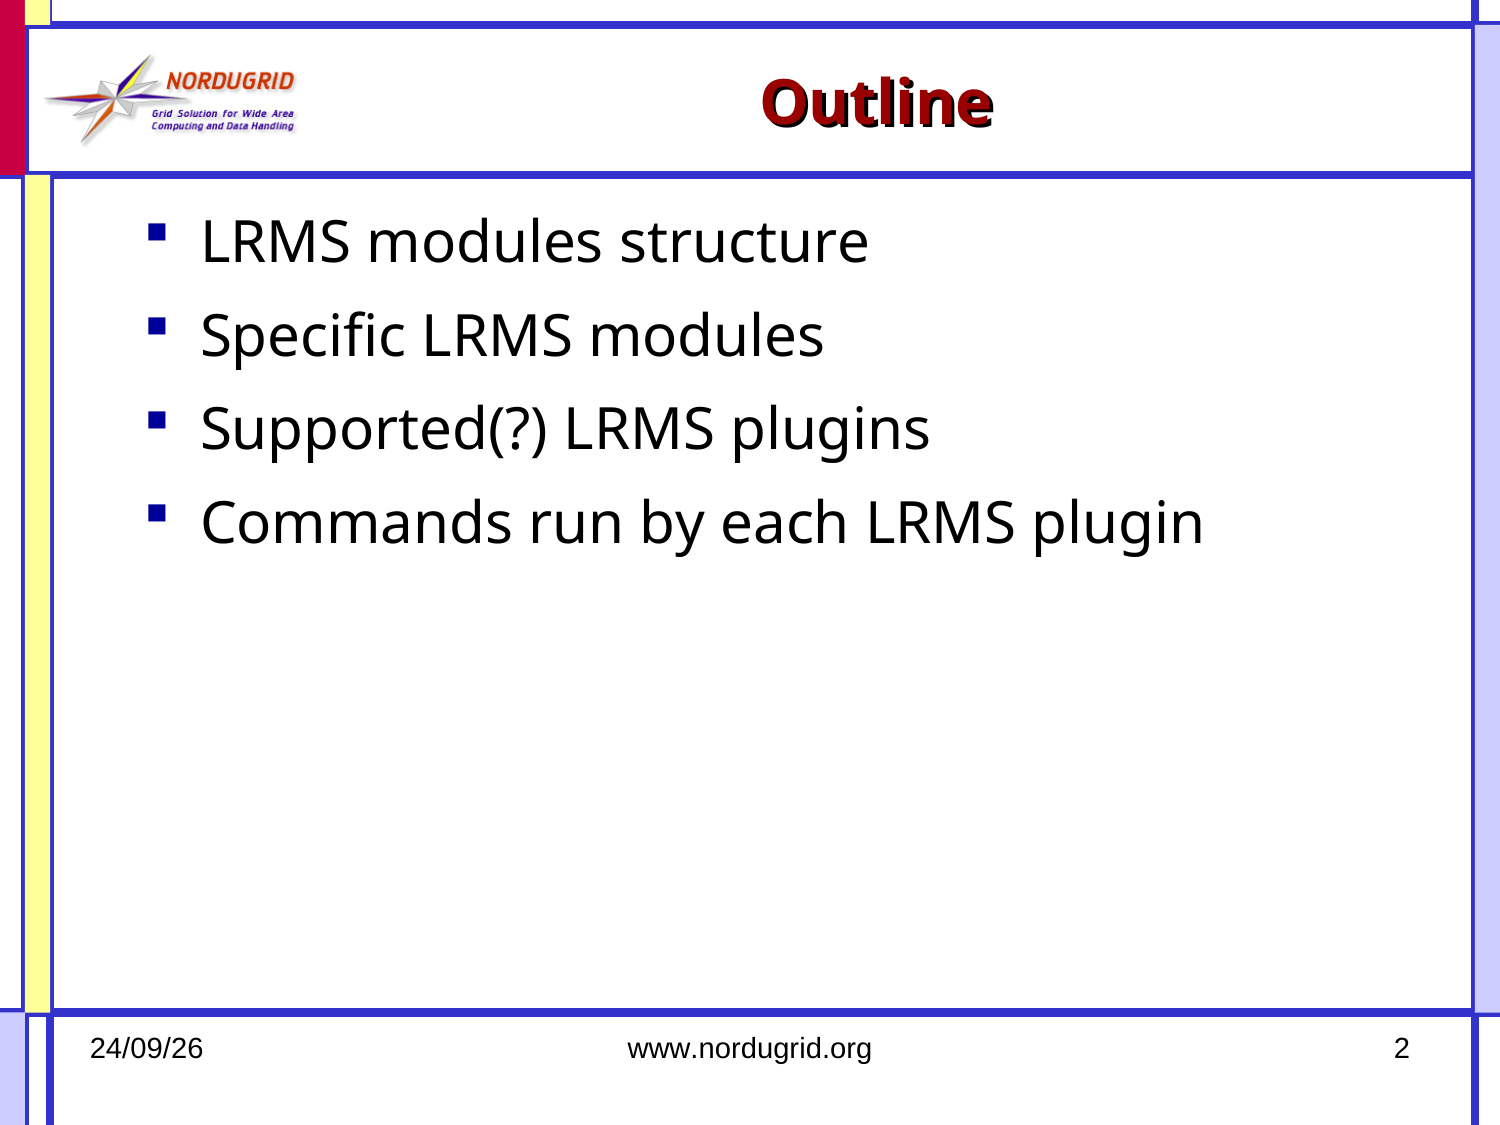

# Outline
LRMS modules structure
Specific LRMS modules
Supported(?) LRMS plugins
Commands run by each LRMS plugin
www.nordugrid.org
2